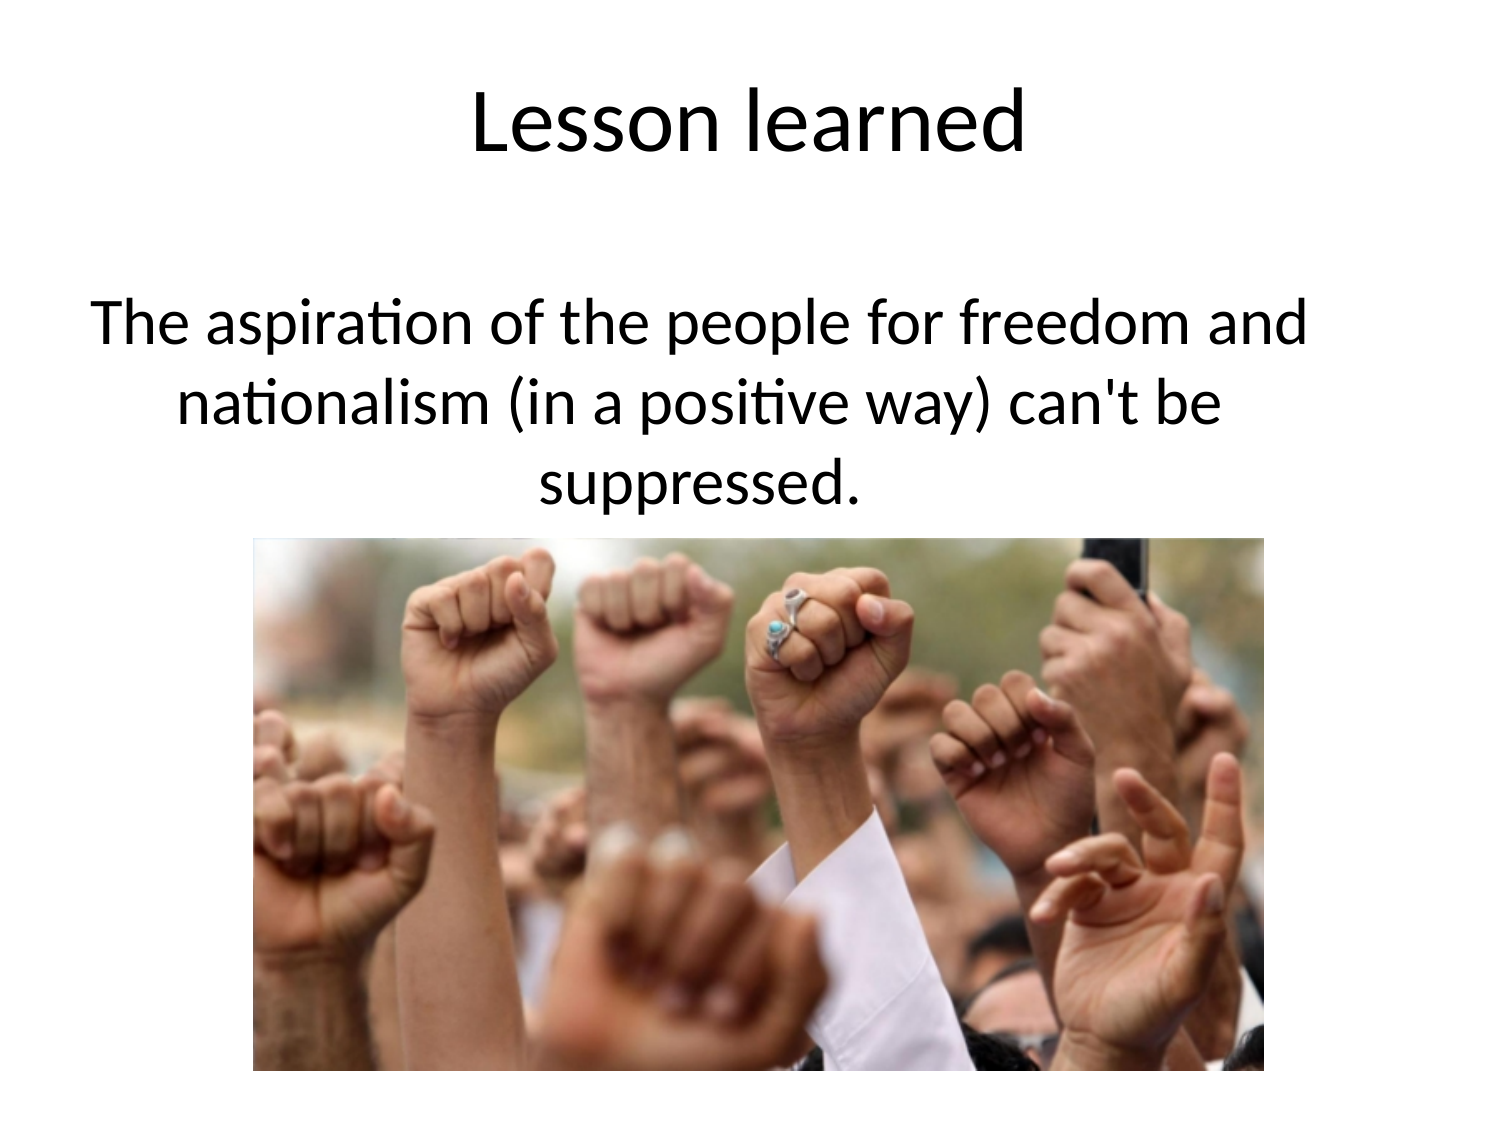

# Lesson learned
The aspiration of the people for freedom and nationalism (in a positive way) can't be suppressed.